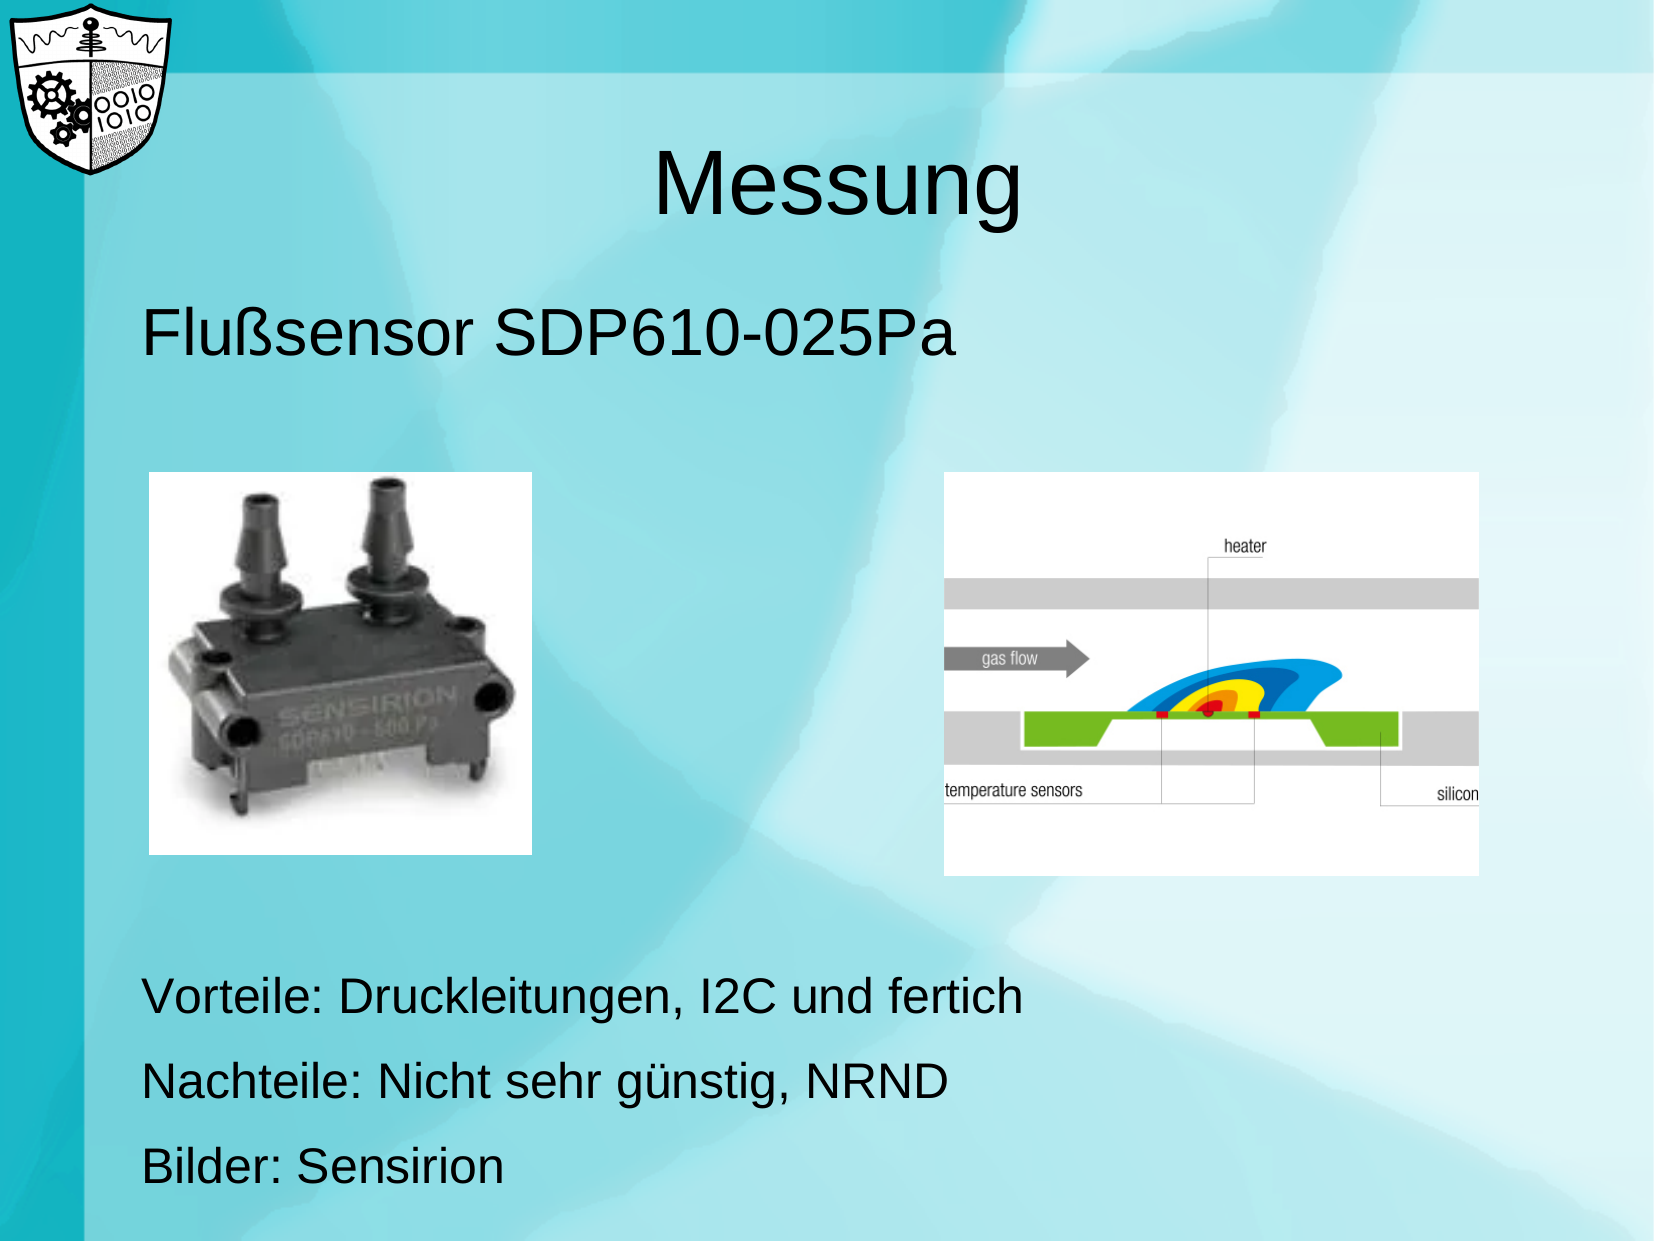

# Messung
Flußsensor SDP610-025Pa
Vorteile: Druckleitungen, I2C und fertich
Nachteile: Nicht sehr günstig, NRND
Bilder: Sensirion